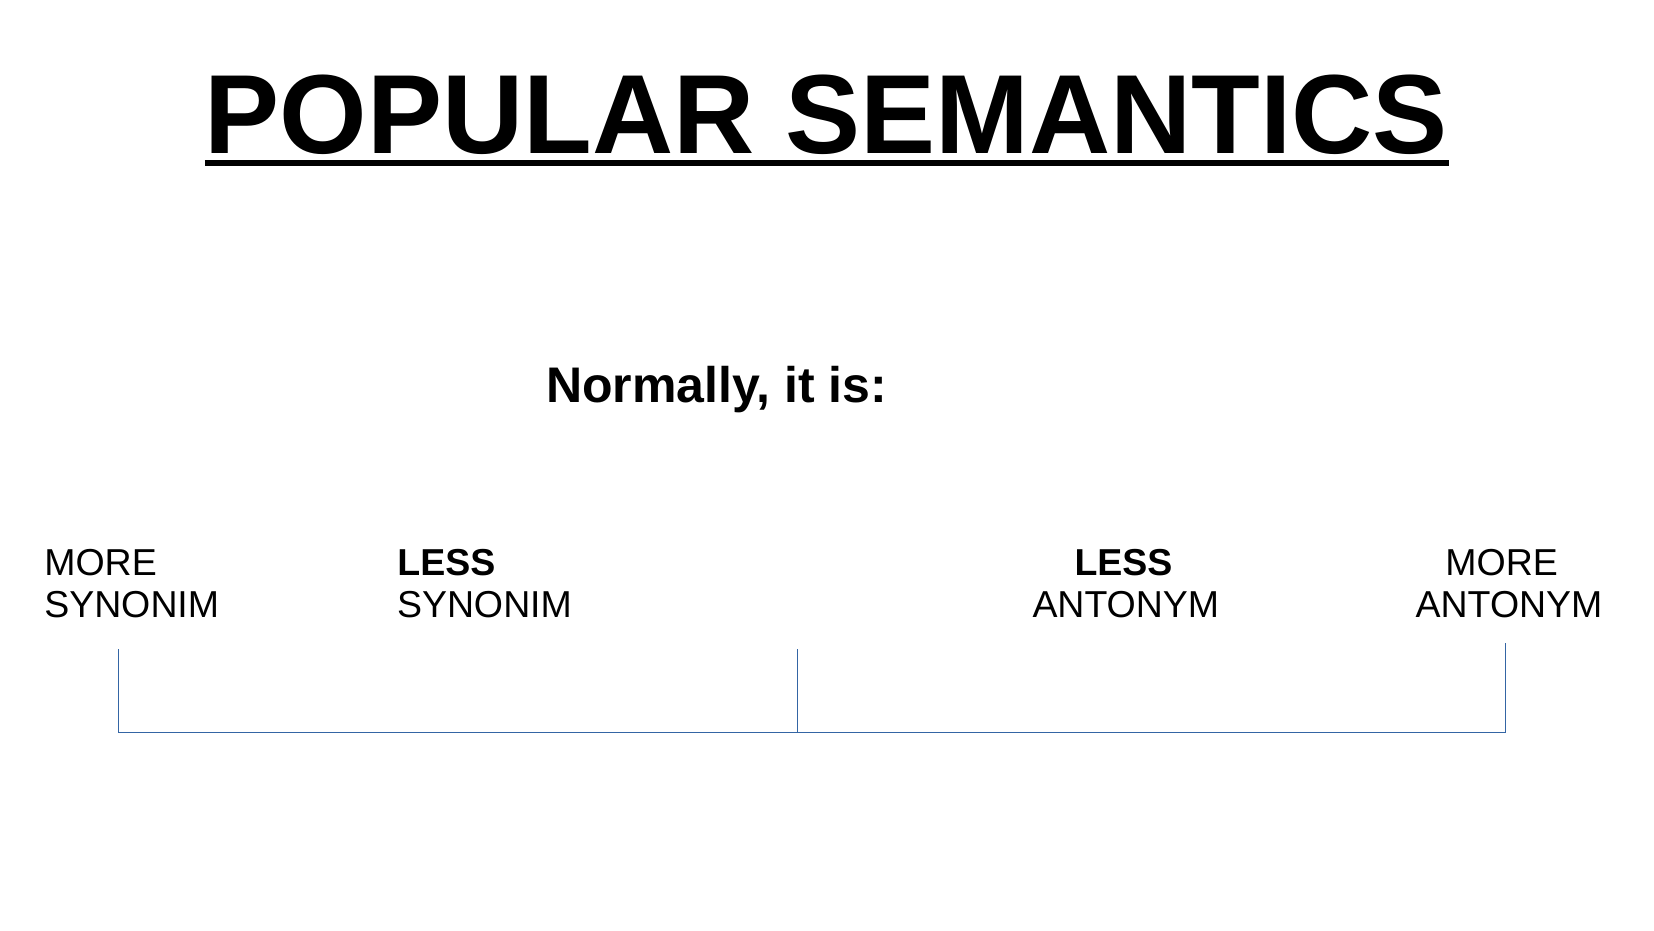

# POPULAR SEMANTICS
Normally, it is:
MORE LESS
SYNONIM SYNONIM
 LESS MORE ANTONYM ANTONYM